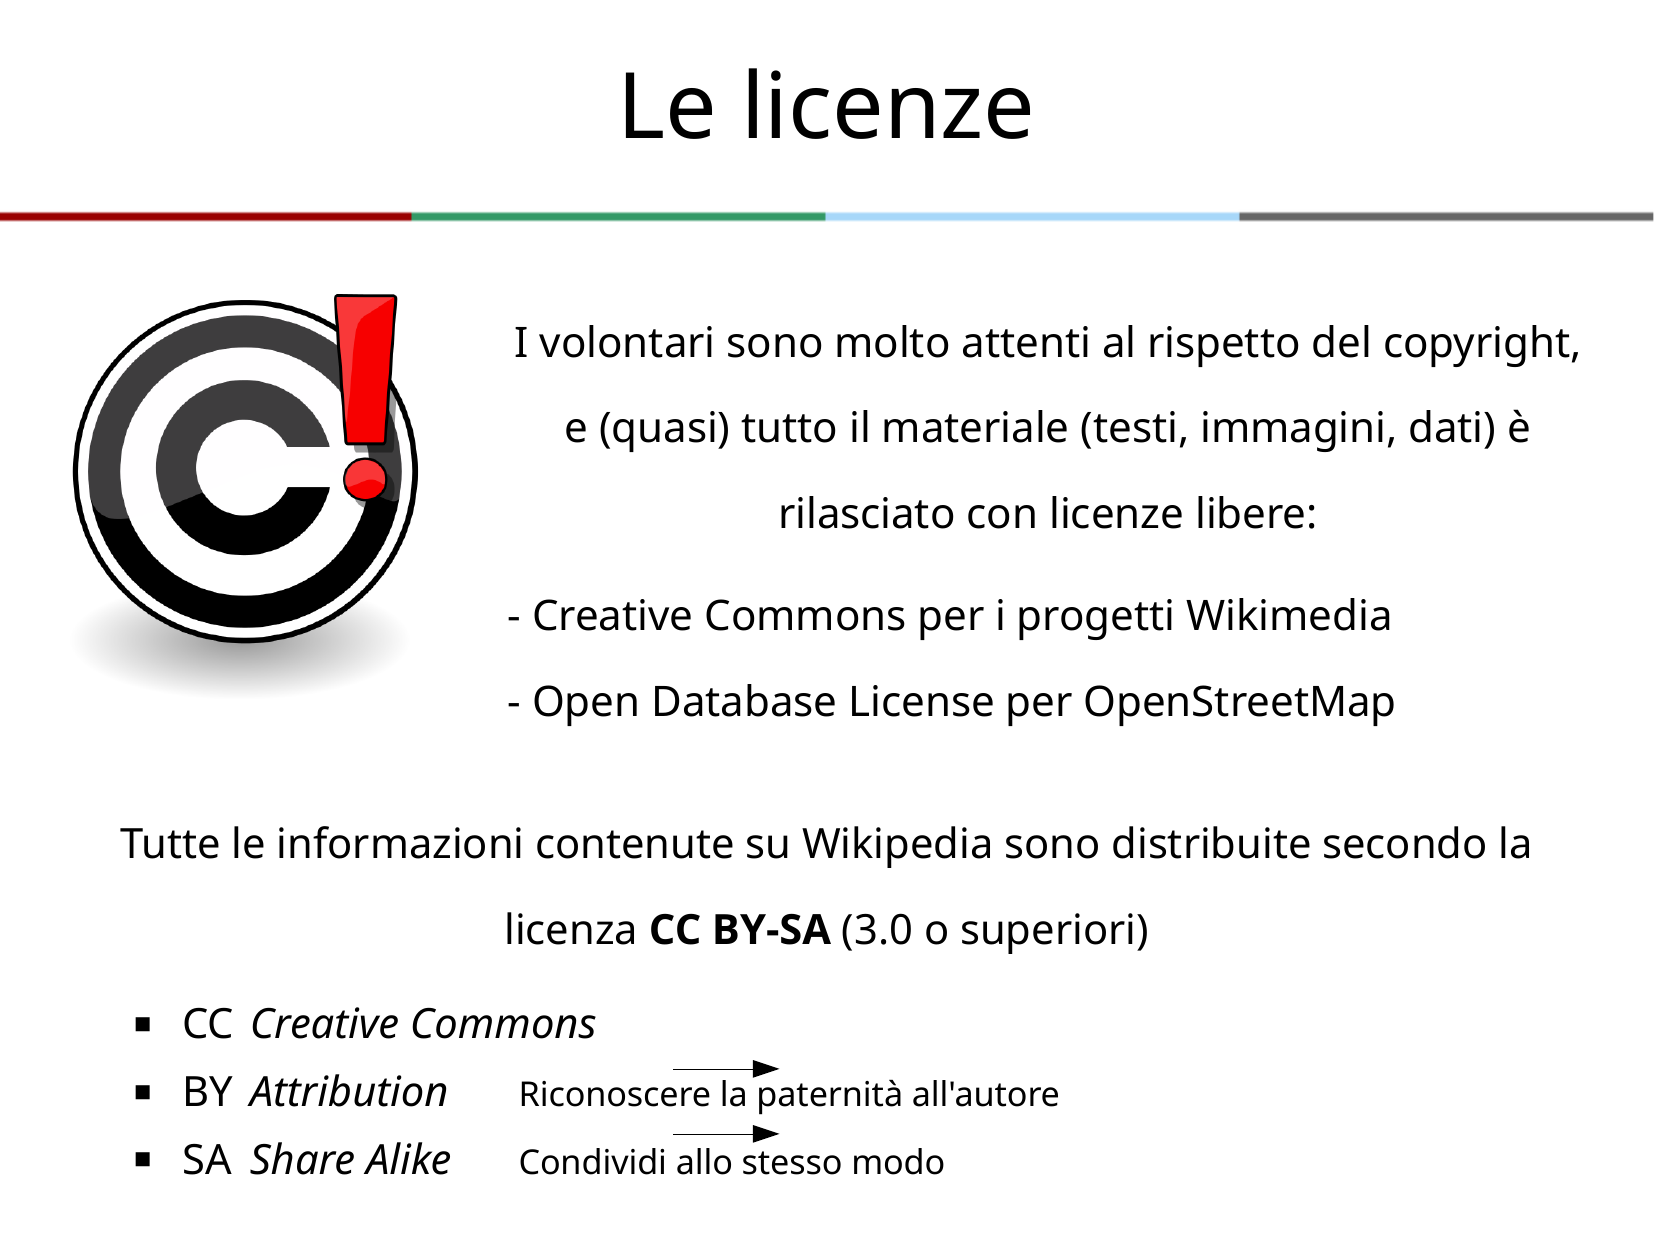

# Le licenze
I volontari sono molto attenti al rispetto del copyright, e (quasi) tutto il materiale (testi, immagini, dati) è rilasciato con licenze libere:
- Creative Commons per i progetti Wikimedia
- Open Database License per OpenStreetMap
Tutte le informazioni contenute su Wikipedia sono distribuite secondo la licenza CC BY-SA (3.0 o superiori)
CC		Creative Commons
BY		Attribution				Riconoscere la paternità all'autore
SA		Share Alike				Condividi allo stesso modo